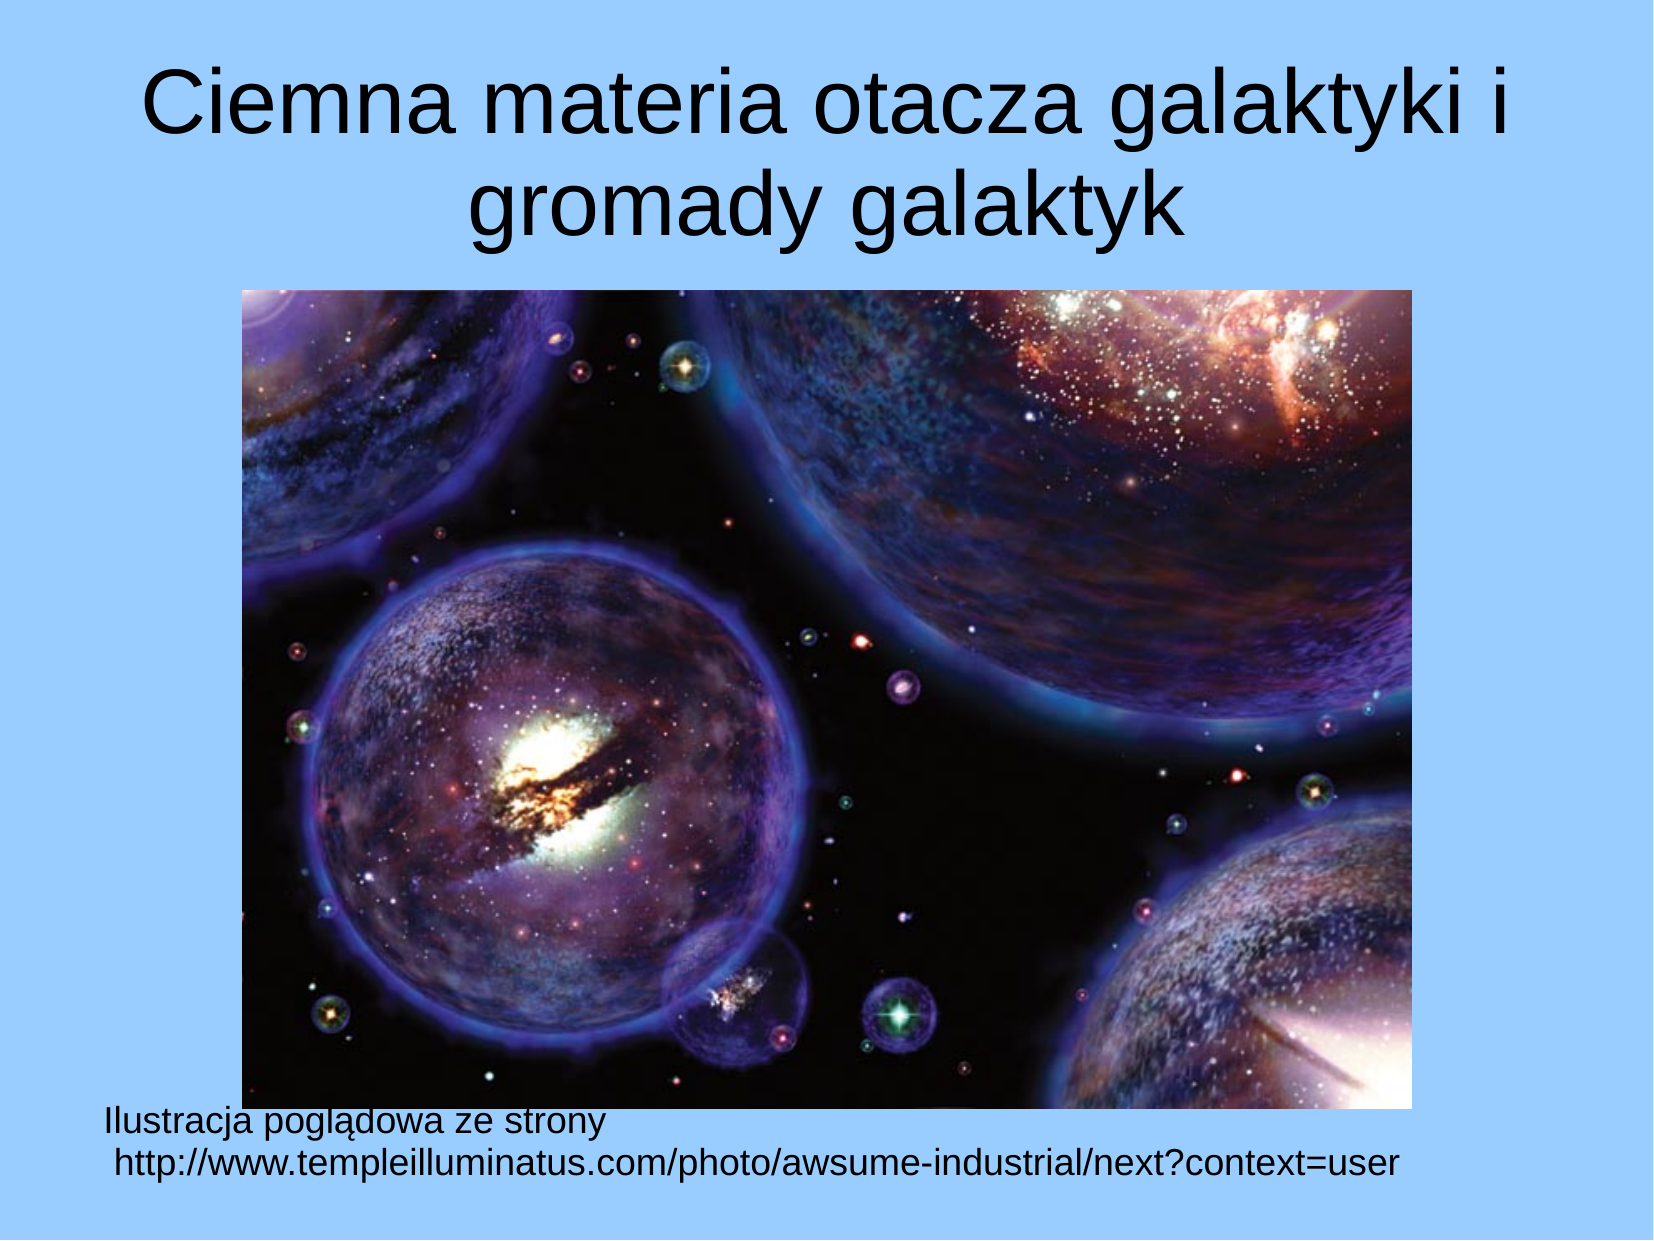

# Ciemna materia otacza galaktyki i gromady galaktyk
Ilustracja poglądowa ze strony
 http://www.templeilluminatus.com/photo/awsume-industrial/next?context=user